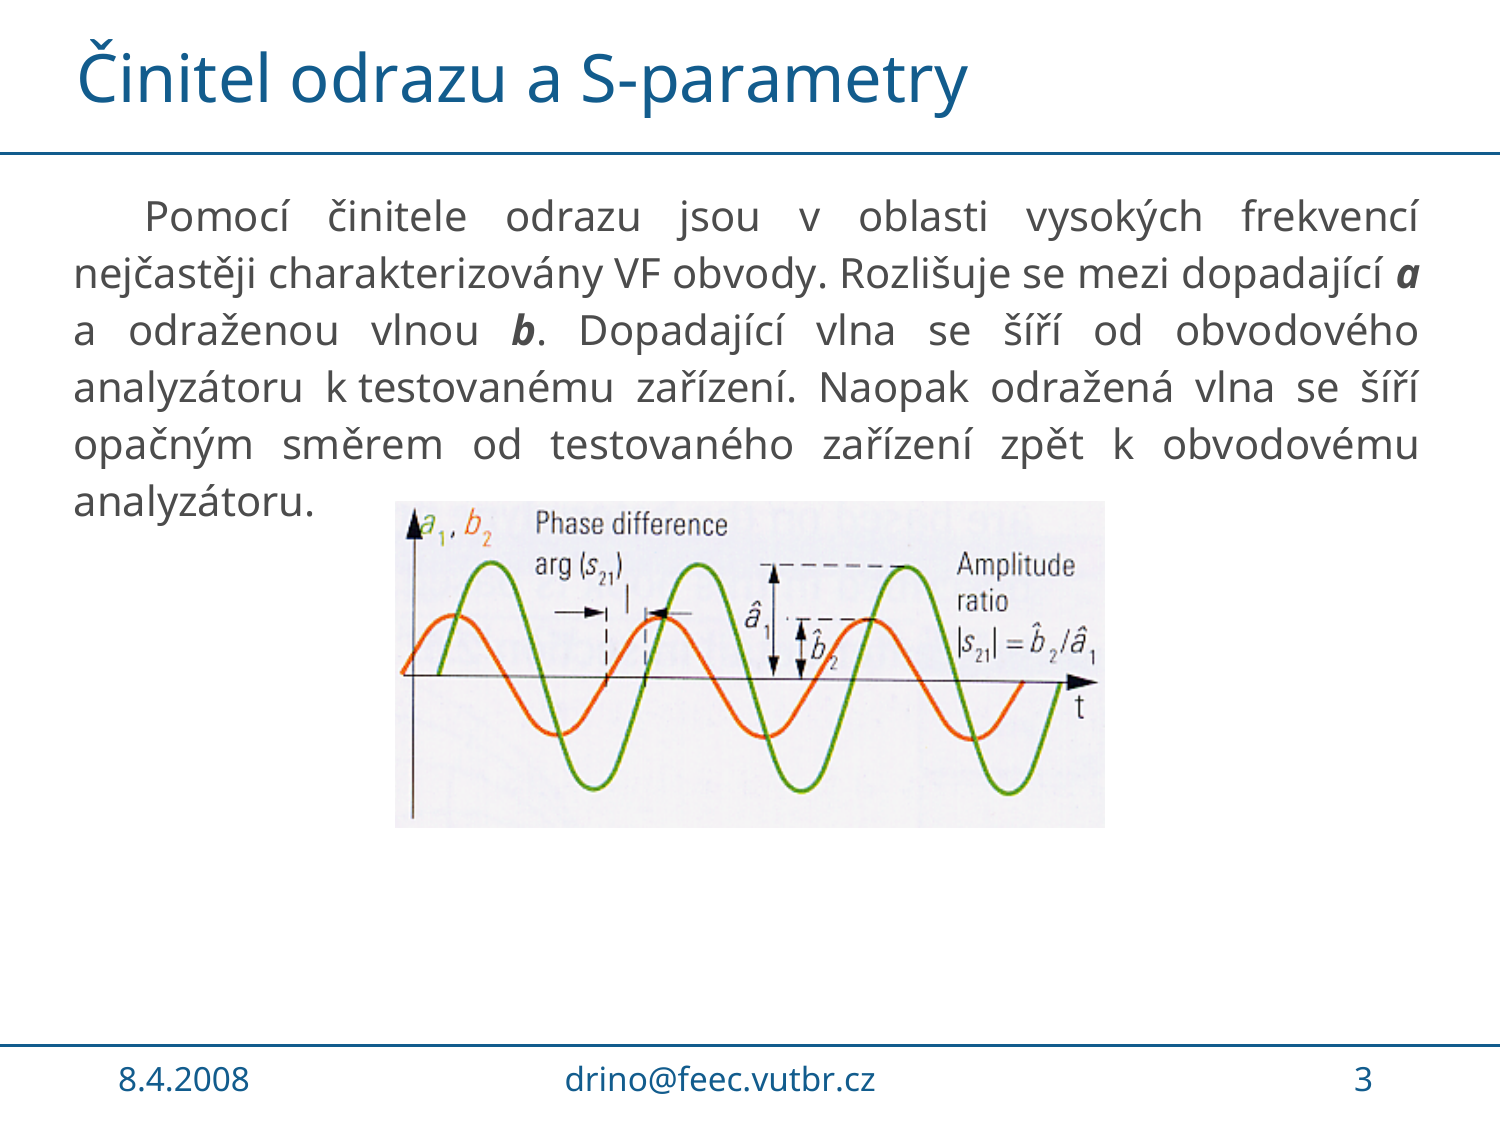

# Činitel odrazu a S-parametry
Pomocí činitele odrazu jsou v oblasti vysokých frekvencí nejčastěji charakterizovány VF obvody. Rozlišuje se mezi dopadající a a odraženou vlnou b. Dopadající vlna se šíří od obvodového analyzátoru k testovanému zařízení. Naopak odražená vlna se šíří opačným směrem od testovaného zařízení zpět k obvodovému analyzátoru.
8.4.2008
drino@feec.vutbr.cz